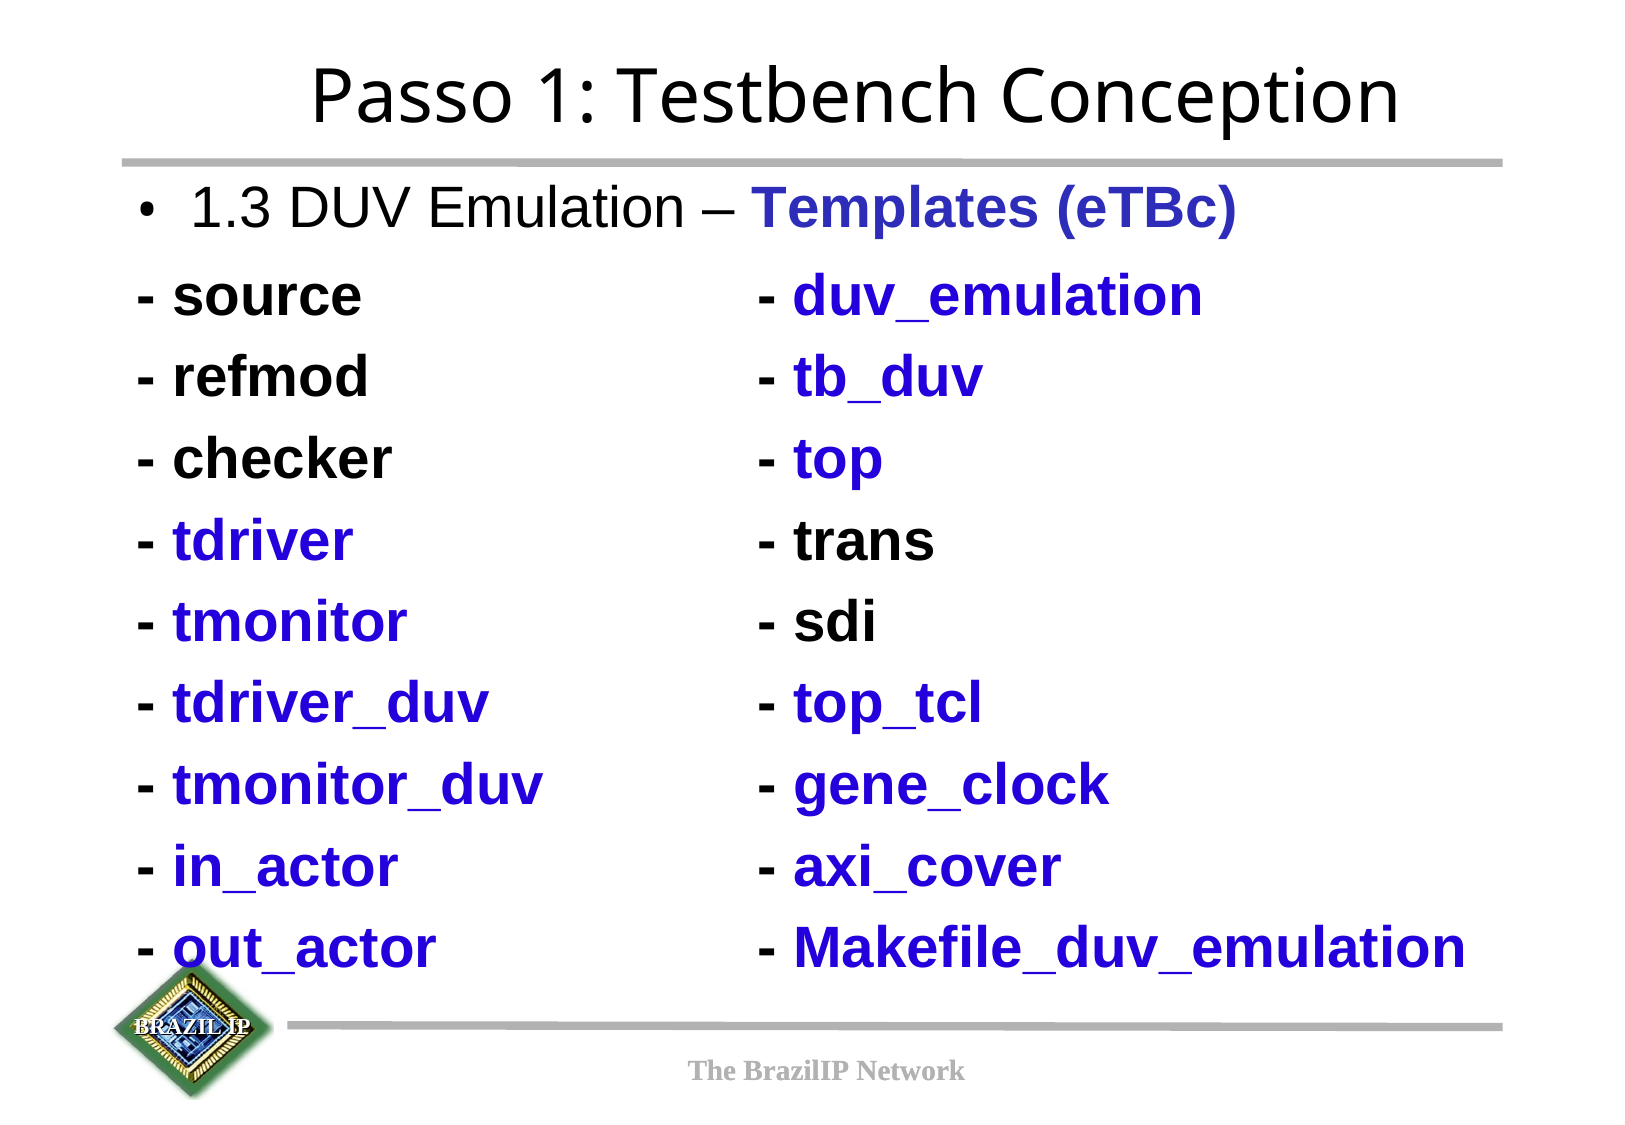

Passo 1: Testbench Conception
# 1.3 DUV Emulation – Templates (eTBc)
- source						- duv_emulation
- refmod						- tb_duv
- checker					- top
- tdriver						- trans
- tmonitor					- sdi
- tdriver_duv				- top_tcl
- tmonitor_duv			- gene_clock
- in_actor					- axi_cover
- out_actor					- Makefile_duv_emulation